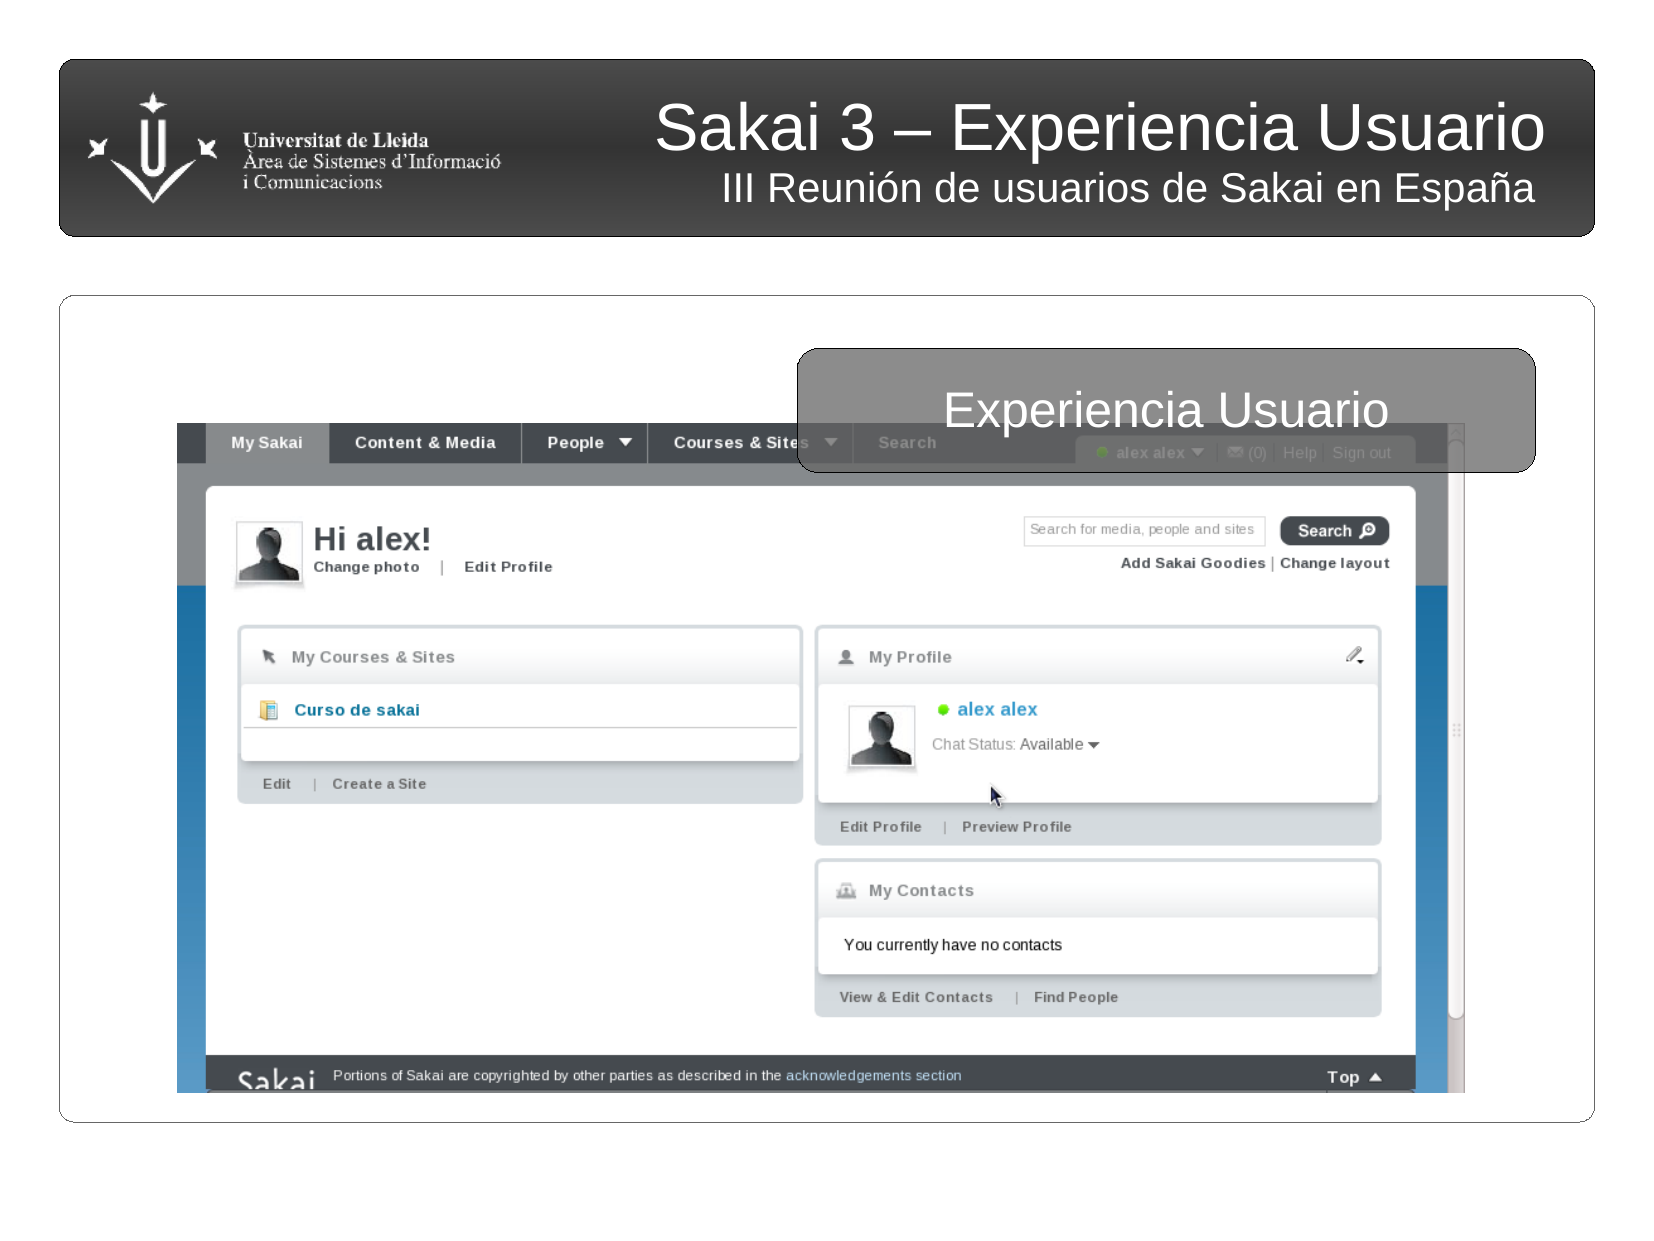

# Sakai 3 – Experiencia Usuario III Reunión de usuarios de Sakai en España
Experiencia Usuario